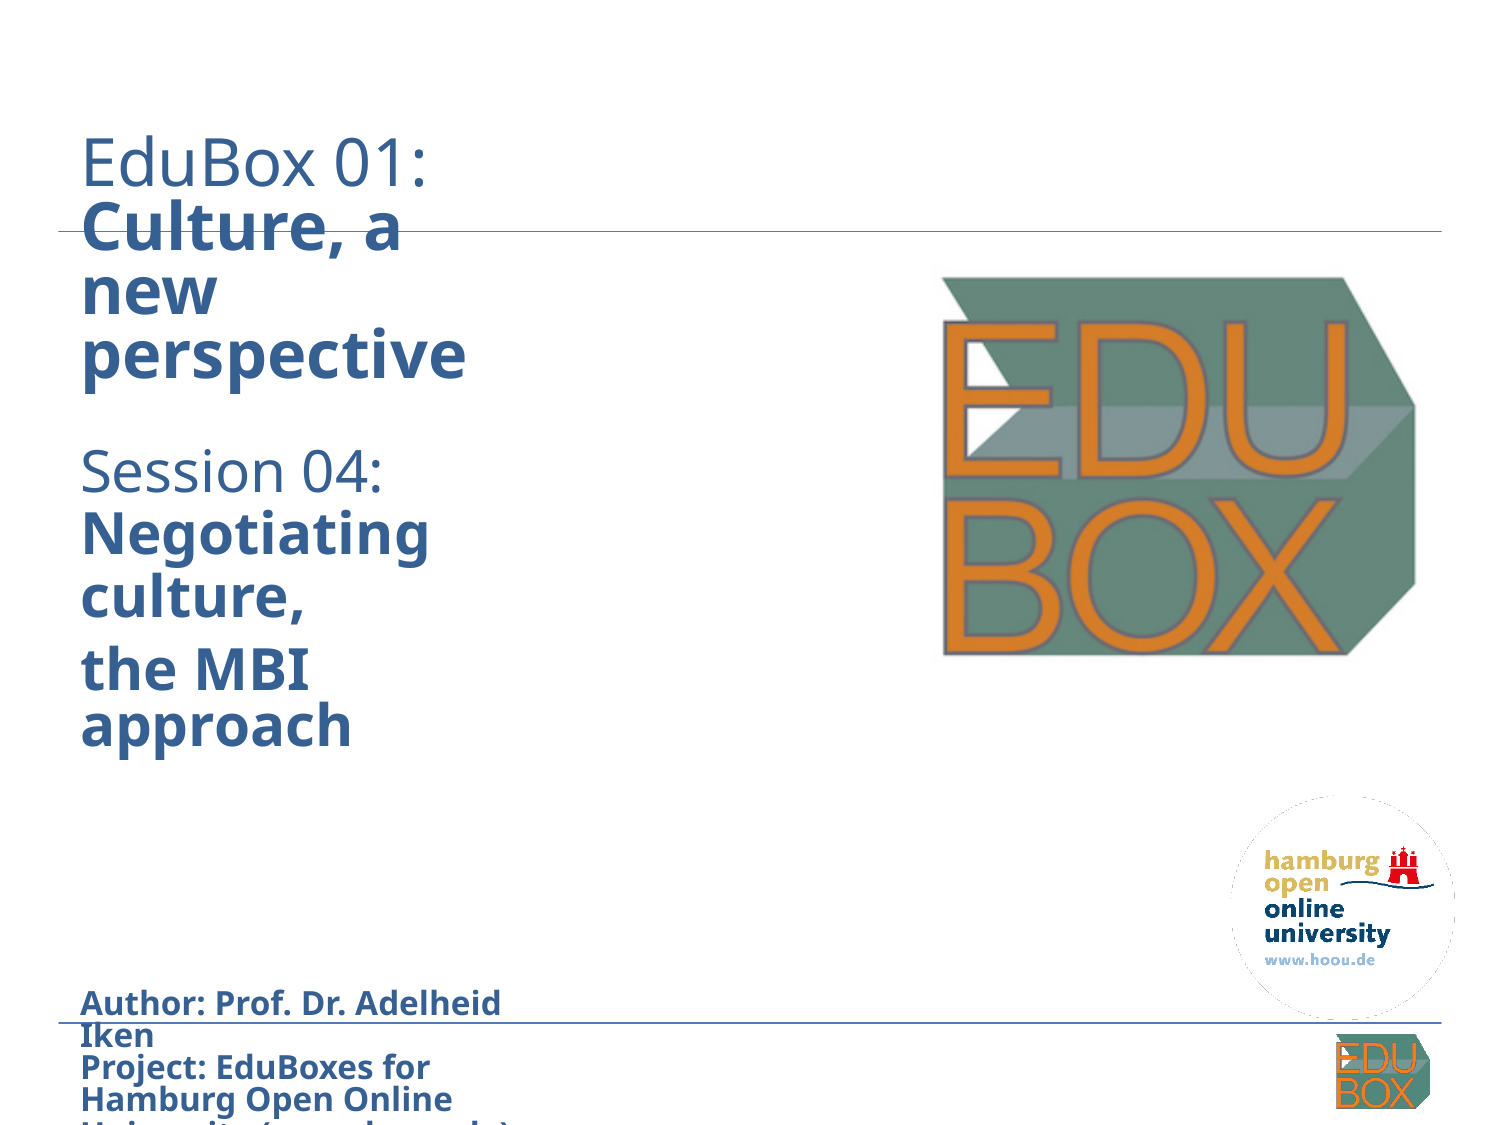

# EduBox 01: Culture, a new perspective
Session 04:
Negotiating culture,
the MBI approach
Author: Prof. Dr. Adelheid Iken
Project: EduBoxes for Hamburg Open Online University (www.hoou.de)